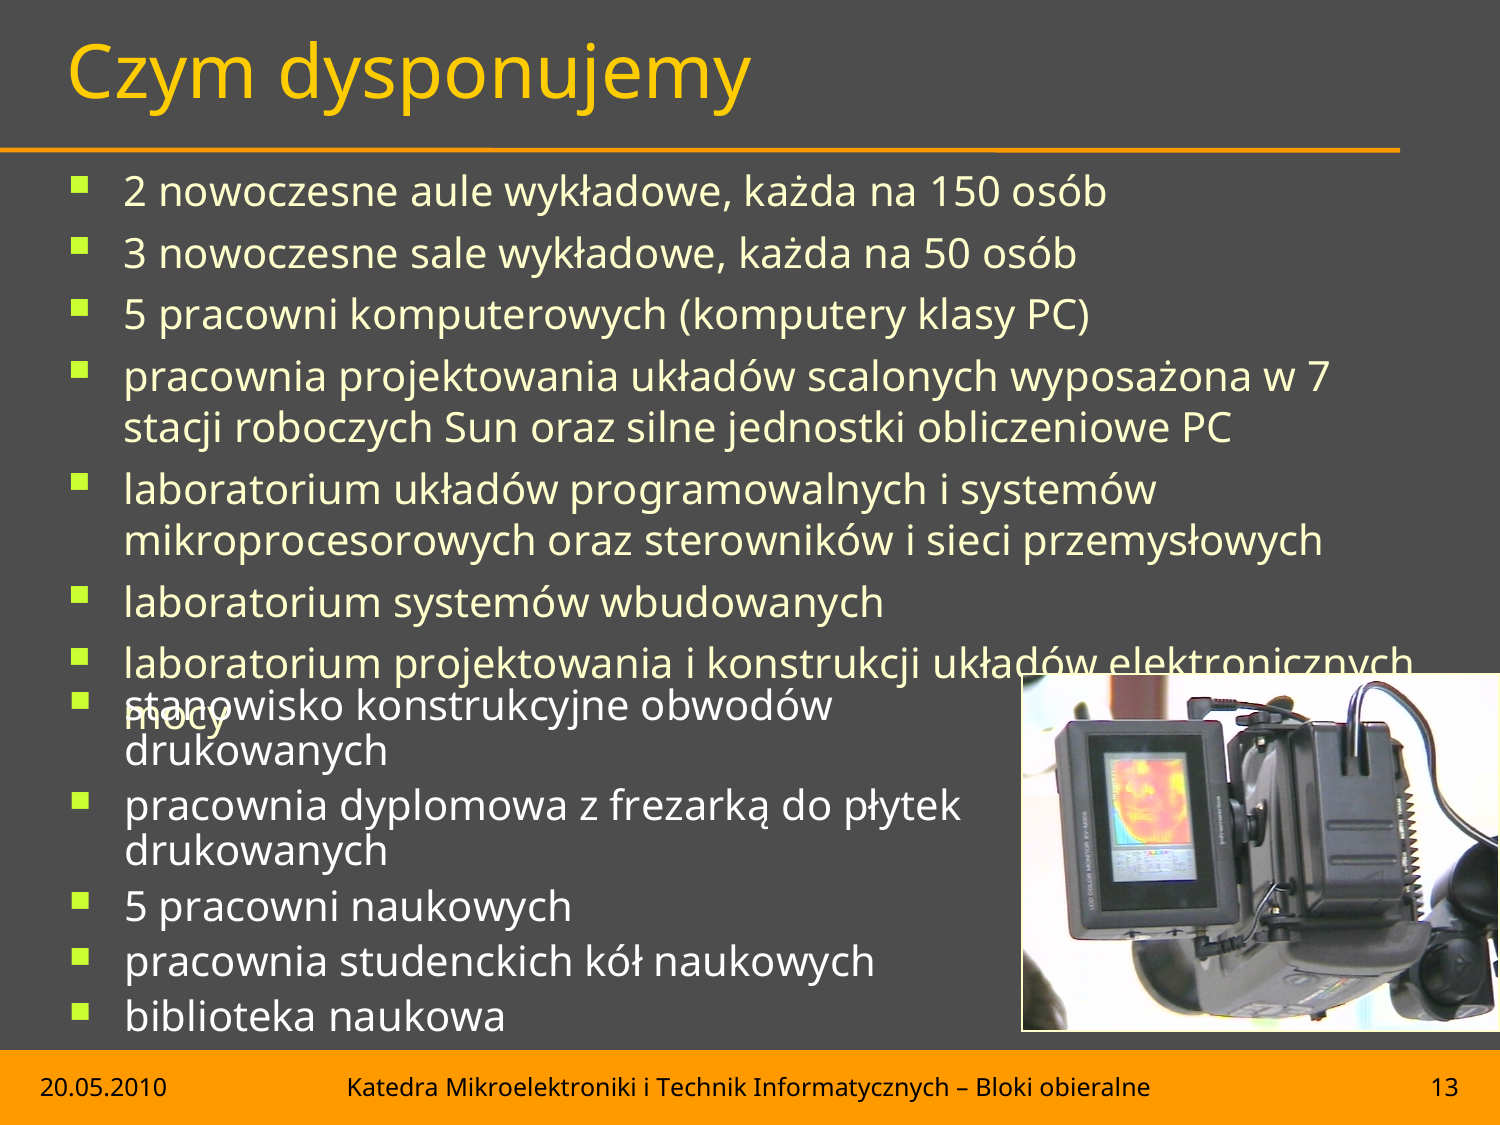

# Czym dysponujemy
2 nowoczesne aule wykładowe, każda na 150 osób
3 nowoczesne sale wykładowe, każda na 50 osób
5 pracowni komputerowych (komputery klasy PC)
pracownia projektowania układów scalonych wyposażona w 7 stacji roboczych Sun oraz silne jednostki obliczeniowe PC
laboratorium układów programowalnych i systemów mikroprocesorowych oraz sterowników i sieci przemysłowych
laboratorium systemów wbudowanych
laboratorium projektowania i konstrukcji układów elektronicznych mocy
stanowisko konstrukcyjne obwodów drukowanych
pracownia dyplomowa z frezarką do płytek drukowanych
5 pracowni naukowych
pracownia studenckich kół naukowych
biblioteka naukowa
20.05.2010
Katedra Mikroelektroniki i Technik Informatycznych – Bloki obieralne
13